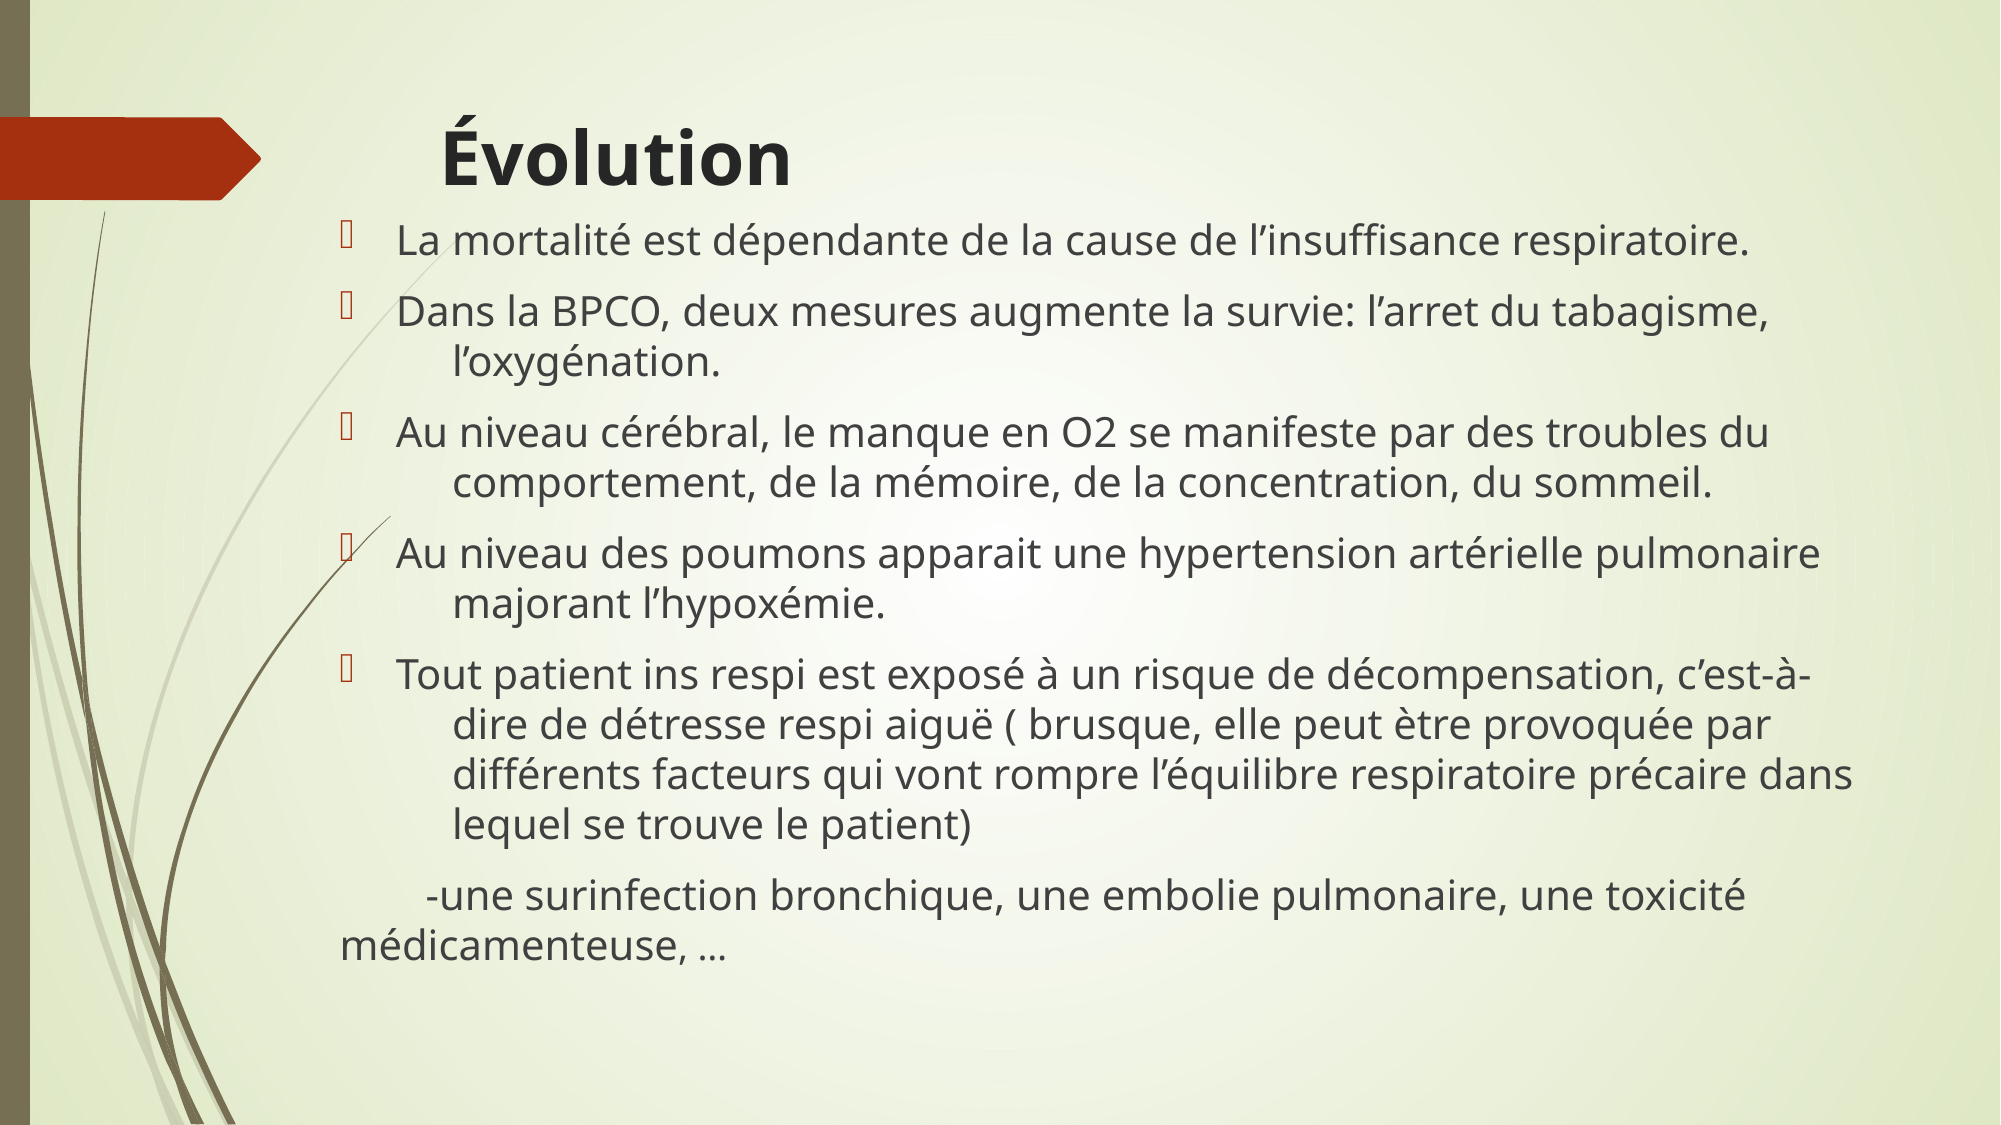

# Évolution
La mortalité est dépendante de la cause de l’insuffisance respiratoire.
Dans la BPCO, deux mesures augmente la survie: l’arret du tabagisme, l’oxygénation.
Au niveau cérébral, le manque en O2 se manifeste par des troubles du comportement, de la mémoire, de la concentration, du sommeil.
Au niveau des poumons apparait une hypertension artérielle pulmonaire majorant l’hypoxémie.
Tout patient ins respi est exposé à un risque de décompensation, c’est-à-dire de détresse respi aiguë ( brusque, elle peut ètre provoquée par différents facteurs qui vont rompre l’équilibre respiratoire précaire dans lequel se trouve le patient)
 -une surinfection bronchique, une embolie pulmonaire, une toxicité médicamenteuse, …